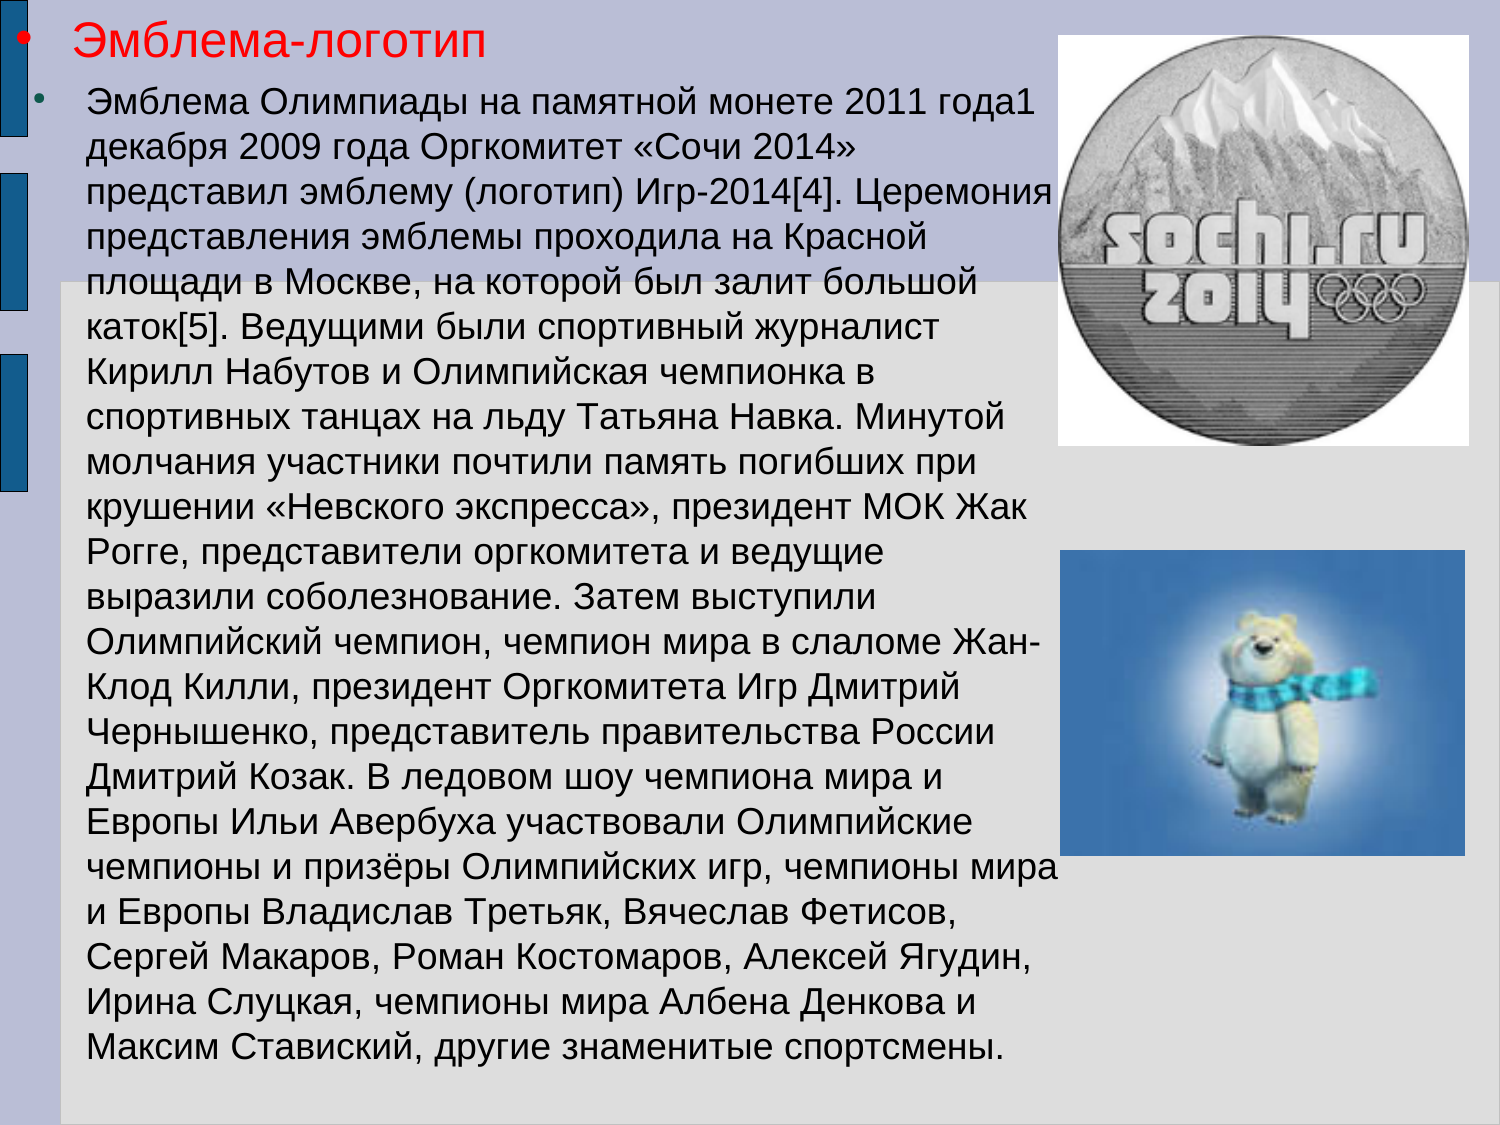

# Эмблема-логотип
Эмблема Олимпиады на памятной монете 2011 года1 декабря 2009 года Оргкомитет «Сочи 2014» представил эмблему (логотип) Игр-2014[4]. Церемония представления эмблемы проходила на Красной площади в Москве, на которой был залит большой каток[5]. Ведущими были спортивный журналист Кирилл Набутов и Олимпийская чемпионка в спортивных танцах на льду Татьяна Навка. Минутой молчания участники почтили память погибших при крушении «Невского экспресса», президент МОК Жак Рогге, представители оргкомитета и ведущие выразили соболезнование. Затем выступили Олимпийский чемпион, чемпион мира в слаломе Жан-Клод Килли, президент Оргкомитета Игр Дмитрий Чернышенко, представитель правительства России Дмитрий Козак. В ледовом шоу чемпиона мира и Европы Ильи Авербуха участвовали Олимпийские чемпионы и призёры Олимпийских игр, чемпионы мира и Европы Владислав Третьяк, Вячеслав Фетисов, Сергей Макаров, Роман Костомаров, Алексей Ягудин, Ирина Слуцкая, чемпионы мира Албена Денкова и Максим Ставиский, другие знаменитые спортсмены.